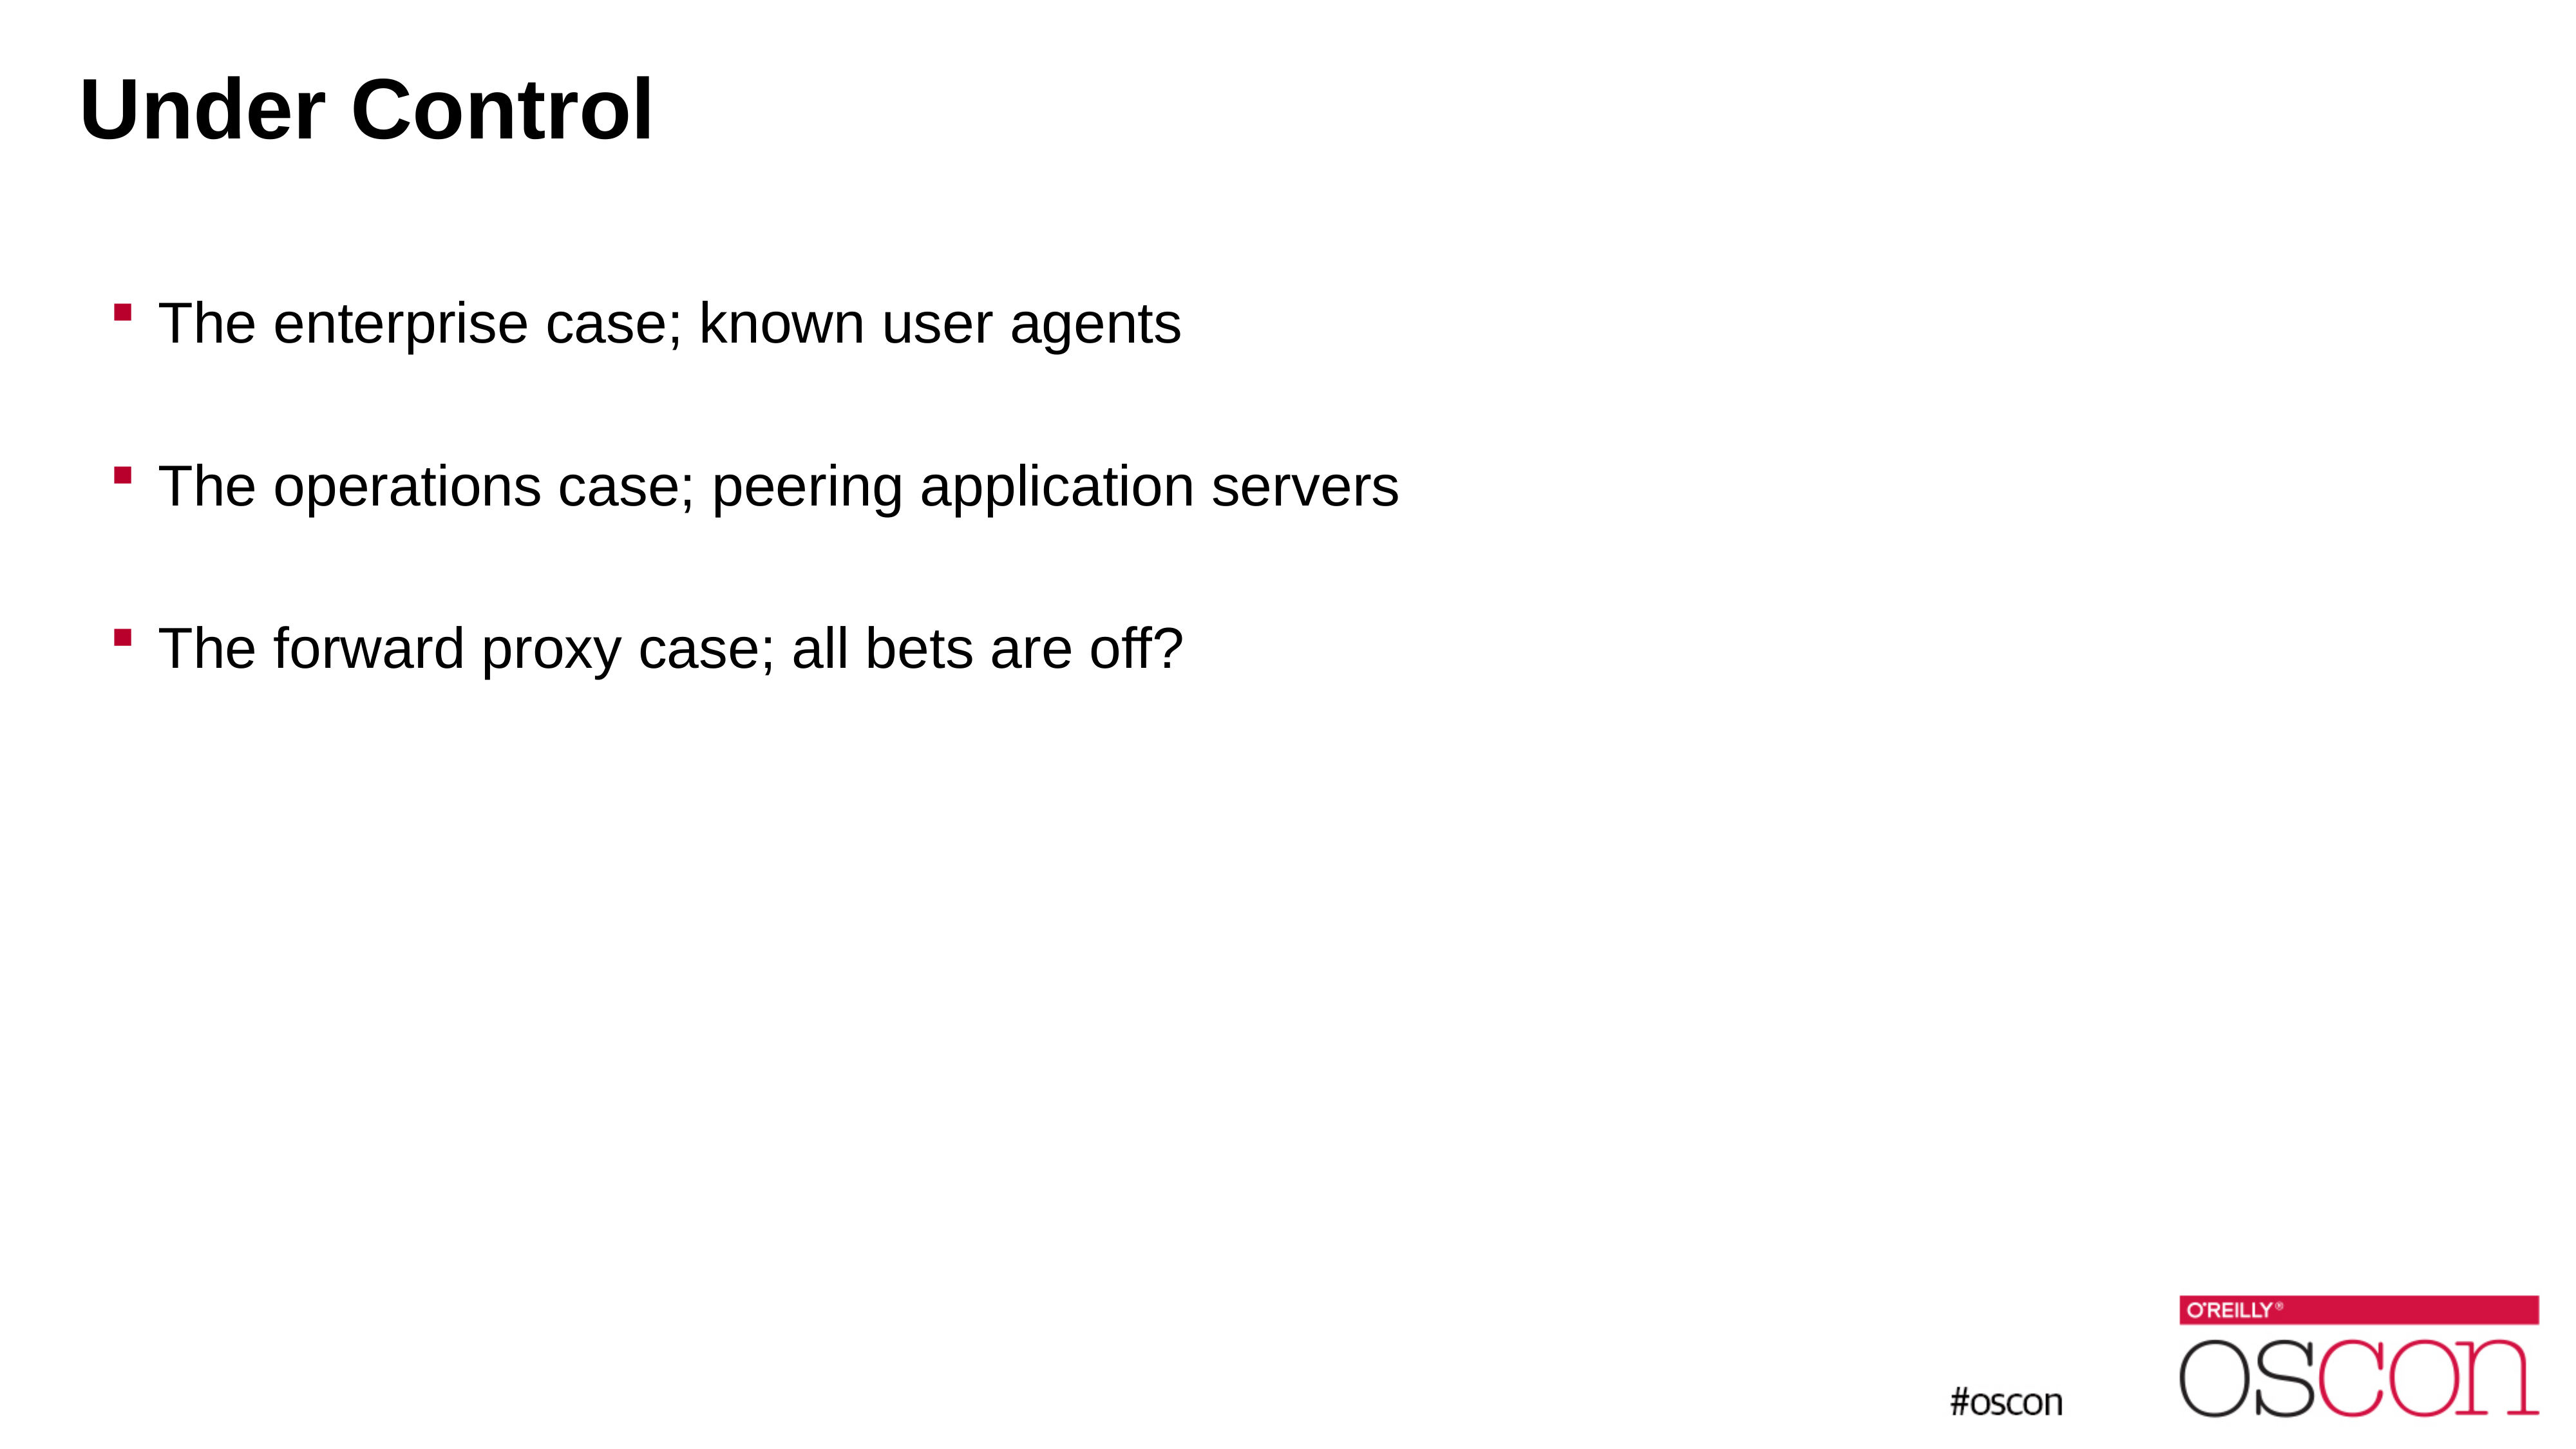

# Under Control
The enterprise case; known user agents
The operations case; peering application servers
The forward proxy case; all bets are off?